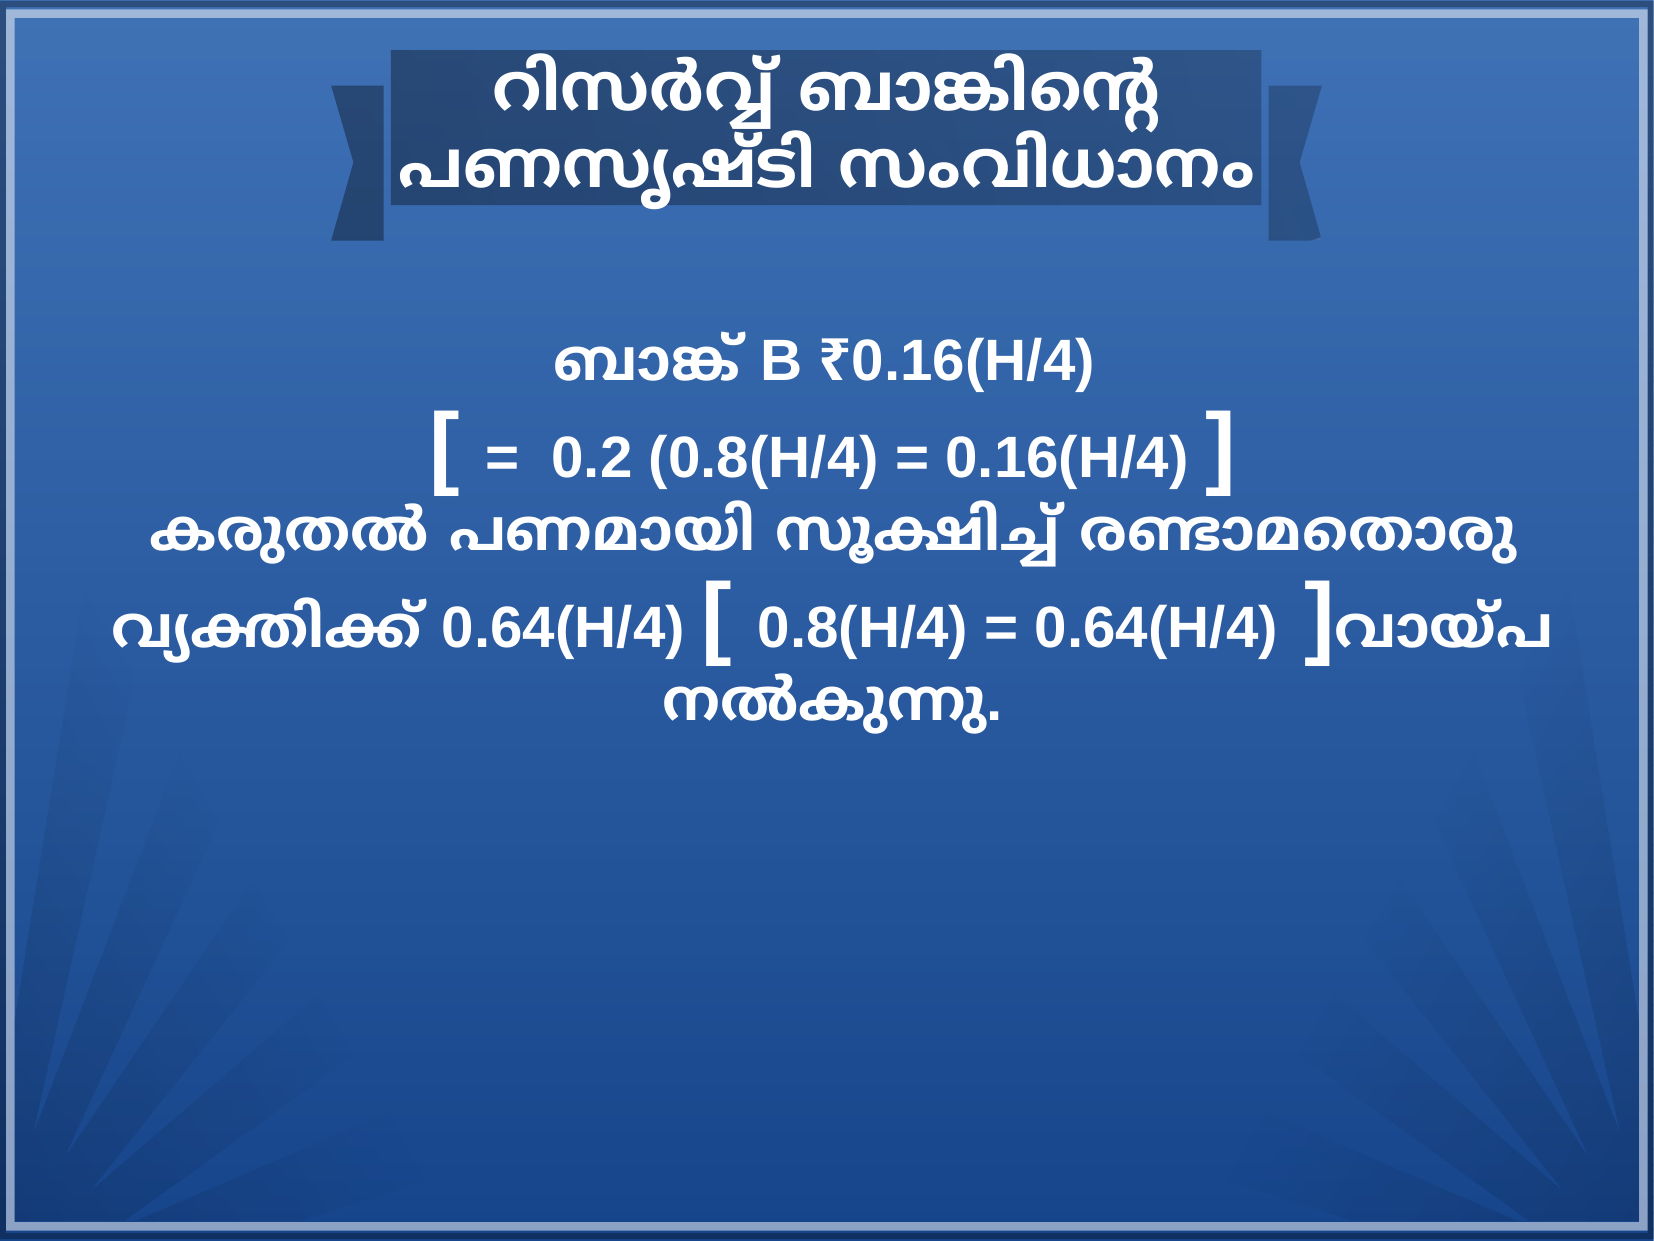

# റിസർവ്വ് ബാങ്കിന്റെ പണസൃഷ്ടി സംവിധാനം
ബാങ്ക് B ₹0.16(H/4)
[ = 0.2 (0.8(H/4) = 0.16(H/4) ]
കരുതൽ പണമായി സൂക്ഷിച്ച് രണ്ടാമതൊരു വ്യക്തിക്ക് 0.64(H/4) [ 0.8(H/4) = 0.64(H/4) ]വായ്പ നൽകുന്നു.